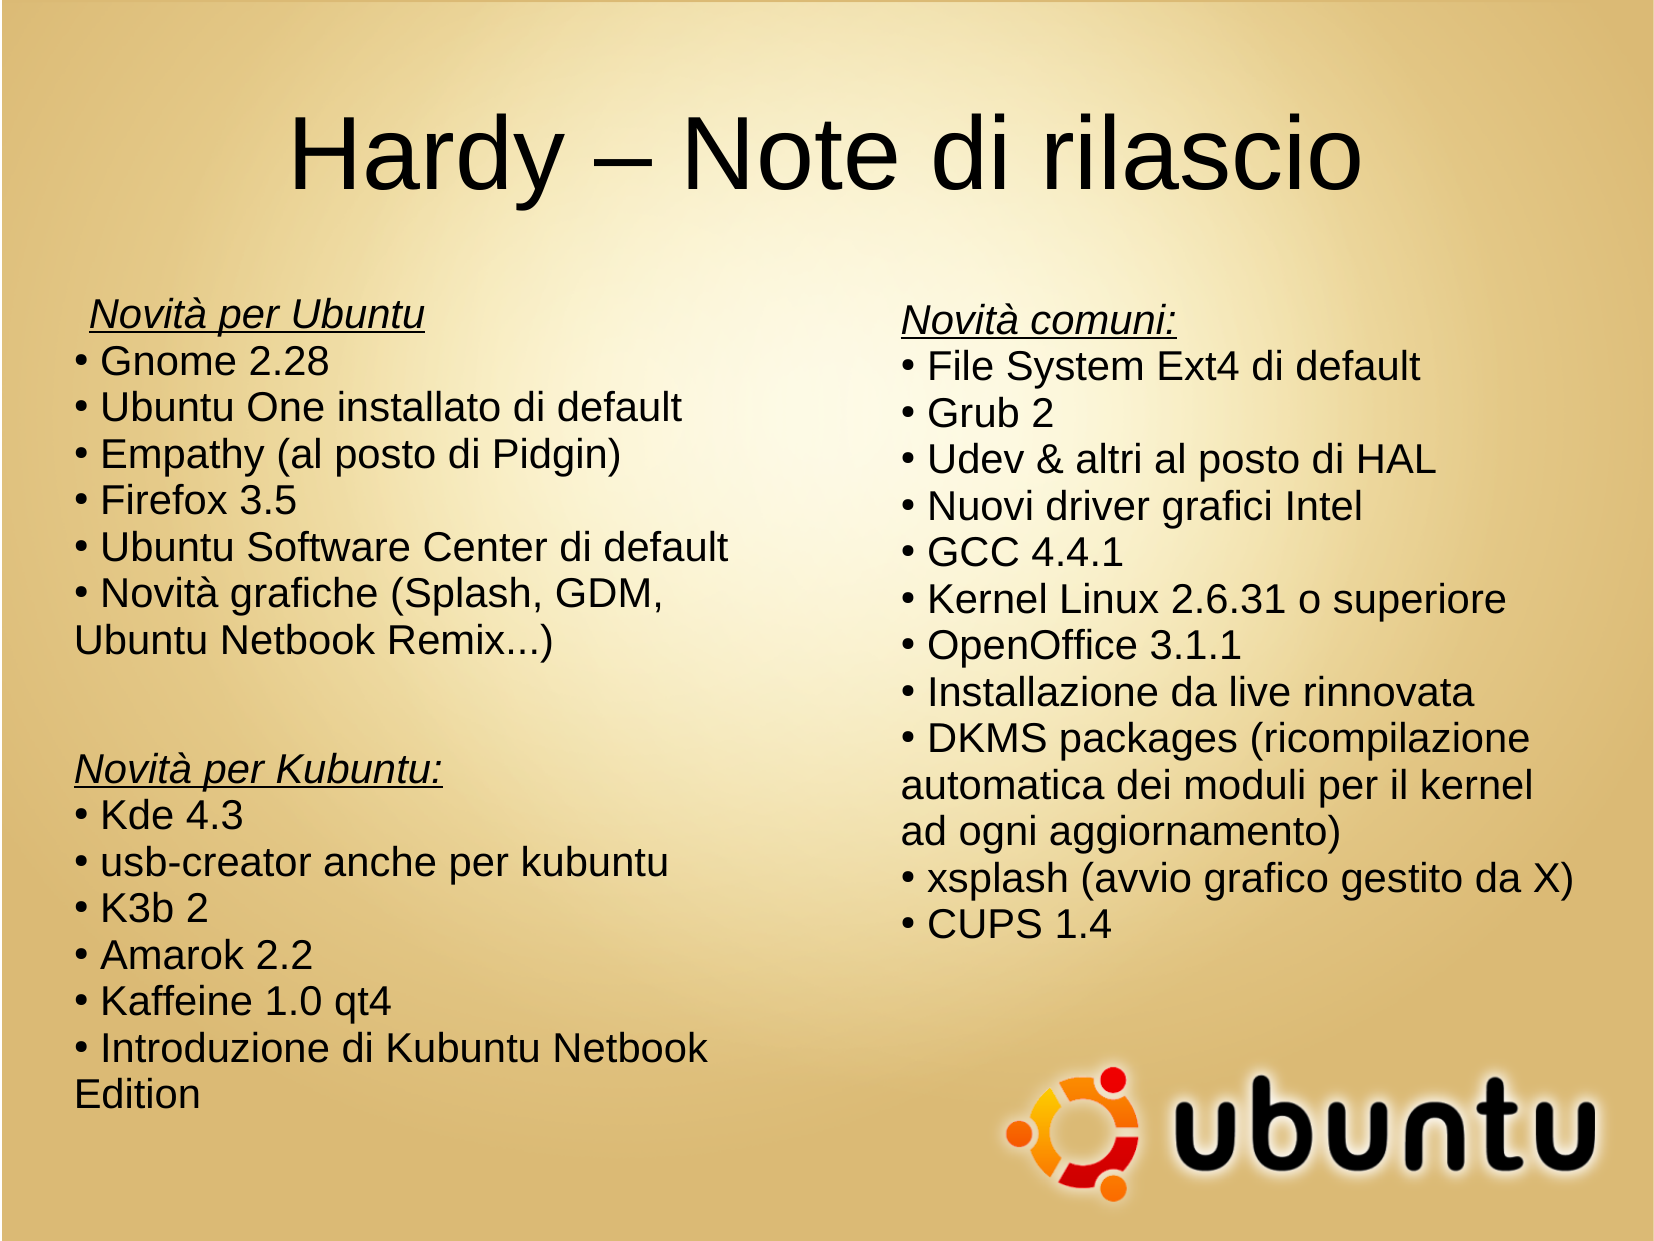

# Hardy – Note di rilascio
Novità per Ubuntu
 Gnome 2.28
 Ubuntu One installato di default
 Empathy (al posto di Pidgin)
 Firefox 3.5
 Ubuntu Software Center di default
 Novità grafiche (Splash, GDM, 	 Ubuntu Netbook Remix...)
Novità comuni:
 File System Ext4 di default
 Grub 2
 Udev & altri al posto di HAL
 Nuovi driver grafici Intel
 GCC 4.4.1
 Kernel Linux 2.6.31 o superiore
 OpenOffice 3.1.1
 Installazione da live rinnovata
 DKMS packages (ricompilazione automatica dei moduli per il kernel ad ogni aggiornamento)
 xsplash (avvio grafico gestito da X)
 CUPS 1.4
Novità per Kubuntu:
 Kde 4.3
 usb-creator anche per kubuntu
 K3b 2
 Amarok 2.2
 Kaffeine 1.0 qt4
 Introduzione di Kubuntu Netbook Edition